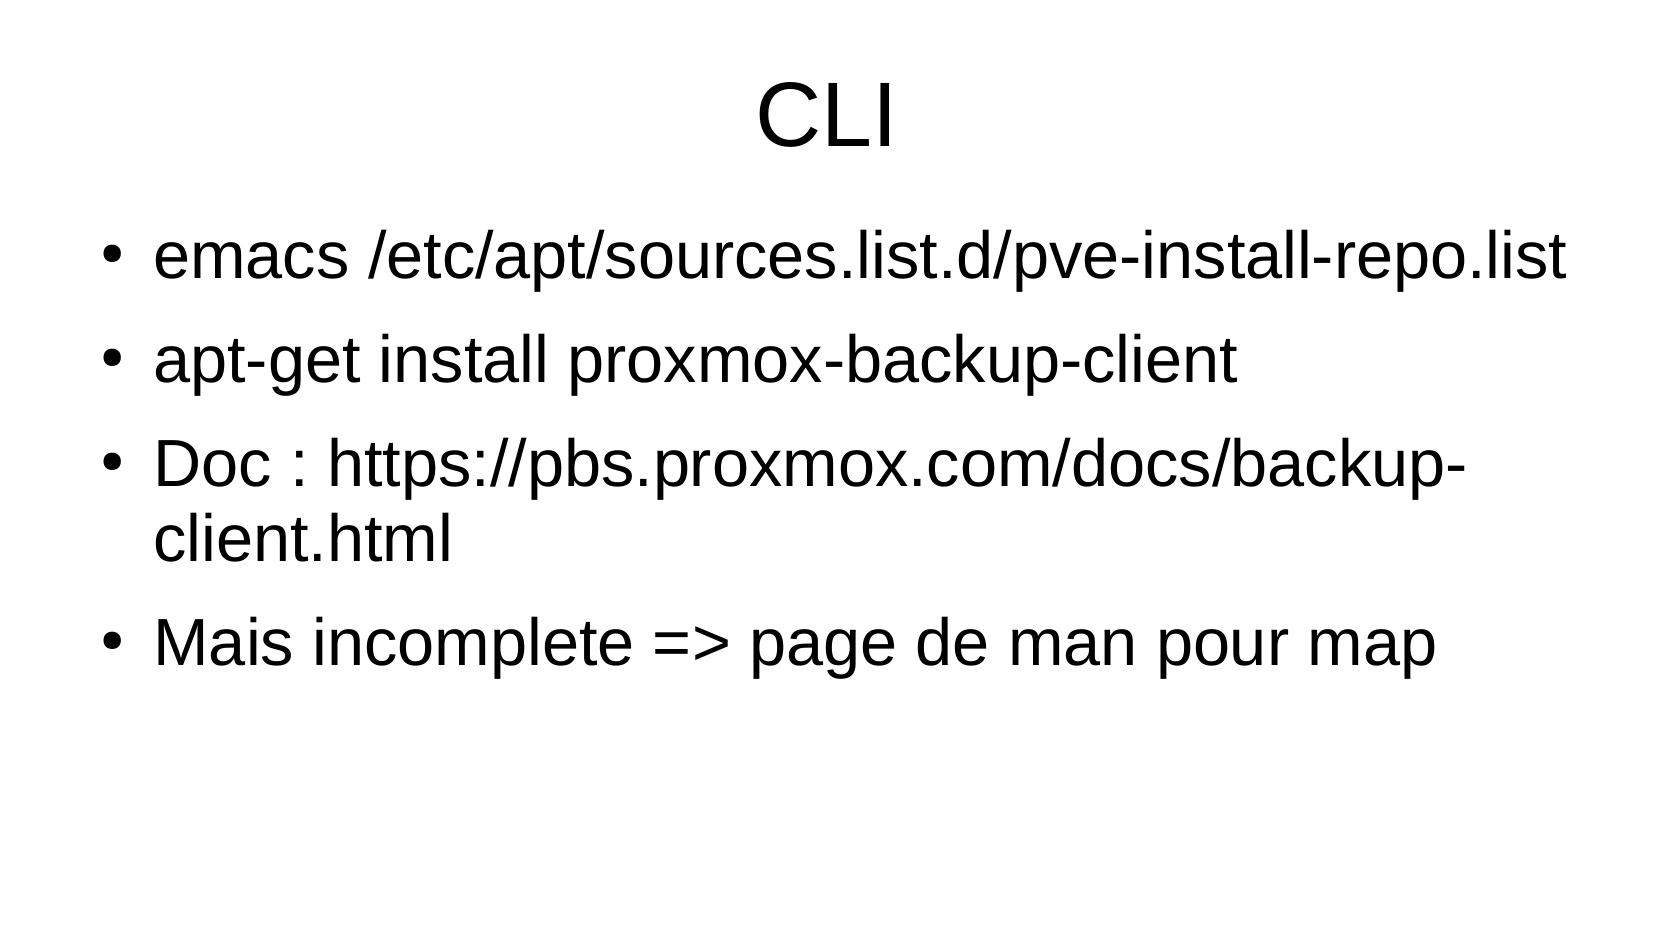

# CLI
emacs /etc/apt/sources.list.d/pve-install-repo.list
apt-get install proxmox-backup-client
Doc : https://pbs.proxmox.com/docs/backup-client.html
Mais incomplete => page de man pour map